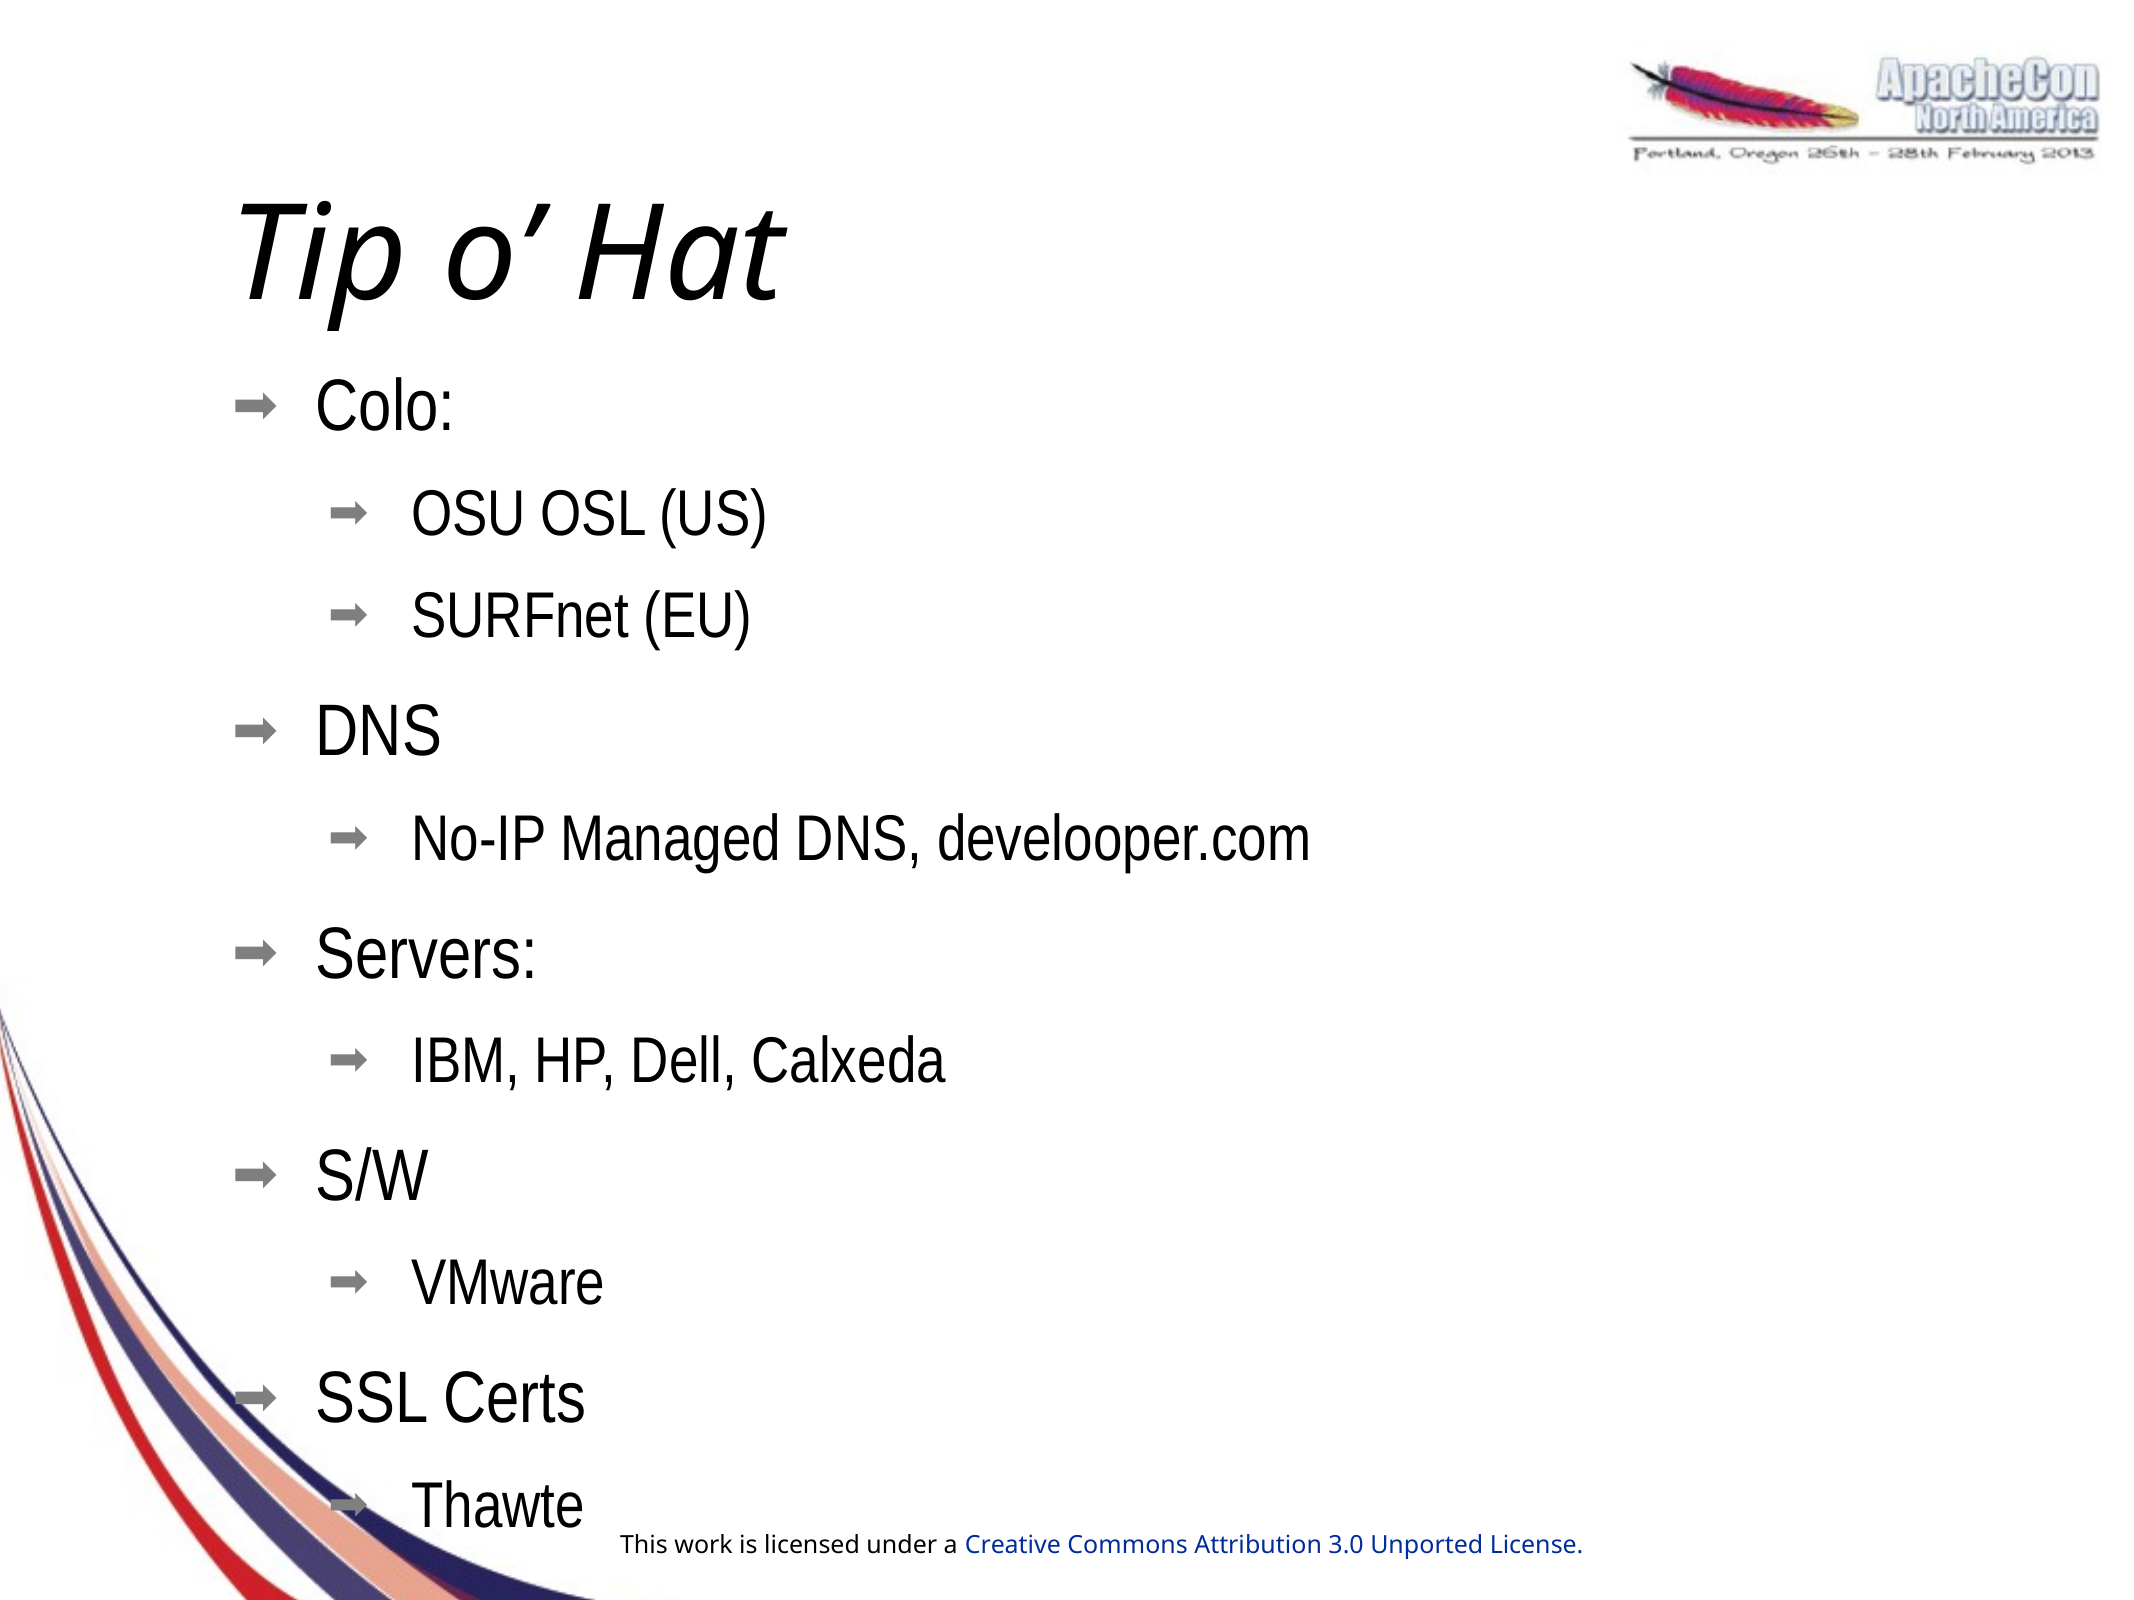

# Tip o’ Hat
Colo:
OSU OSL (US)
SURFnet (EU)
DNS
No-IP Managed DNS, develooper.com
Servers:
IBM, HP, Dell, Calxeda
S/W
VMware
SSL Certs
Thawte
This work is licensed under a Creative Commons Attribution 3.0 Unported License.